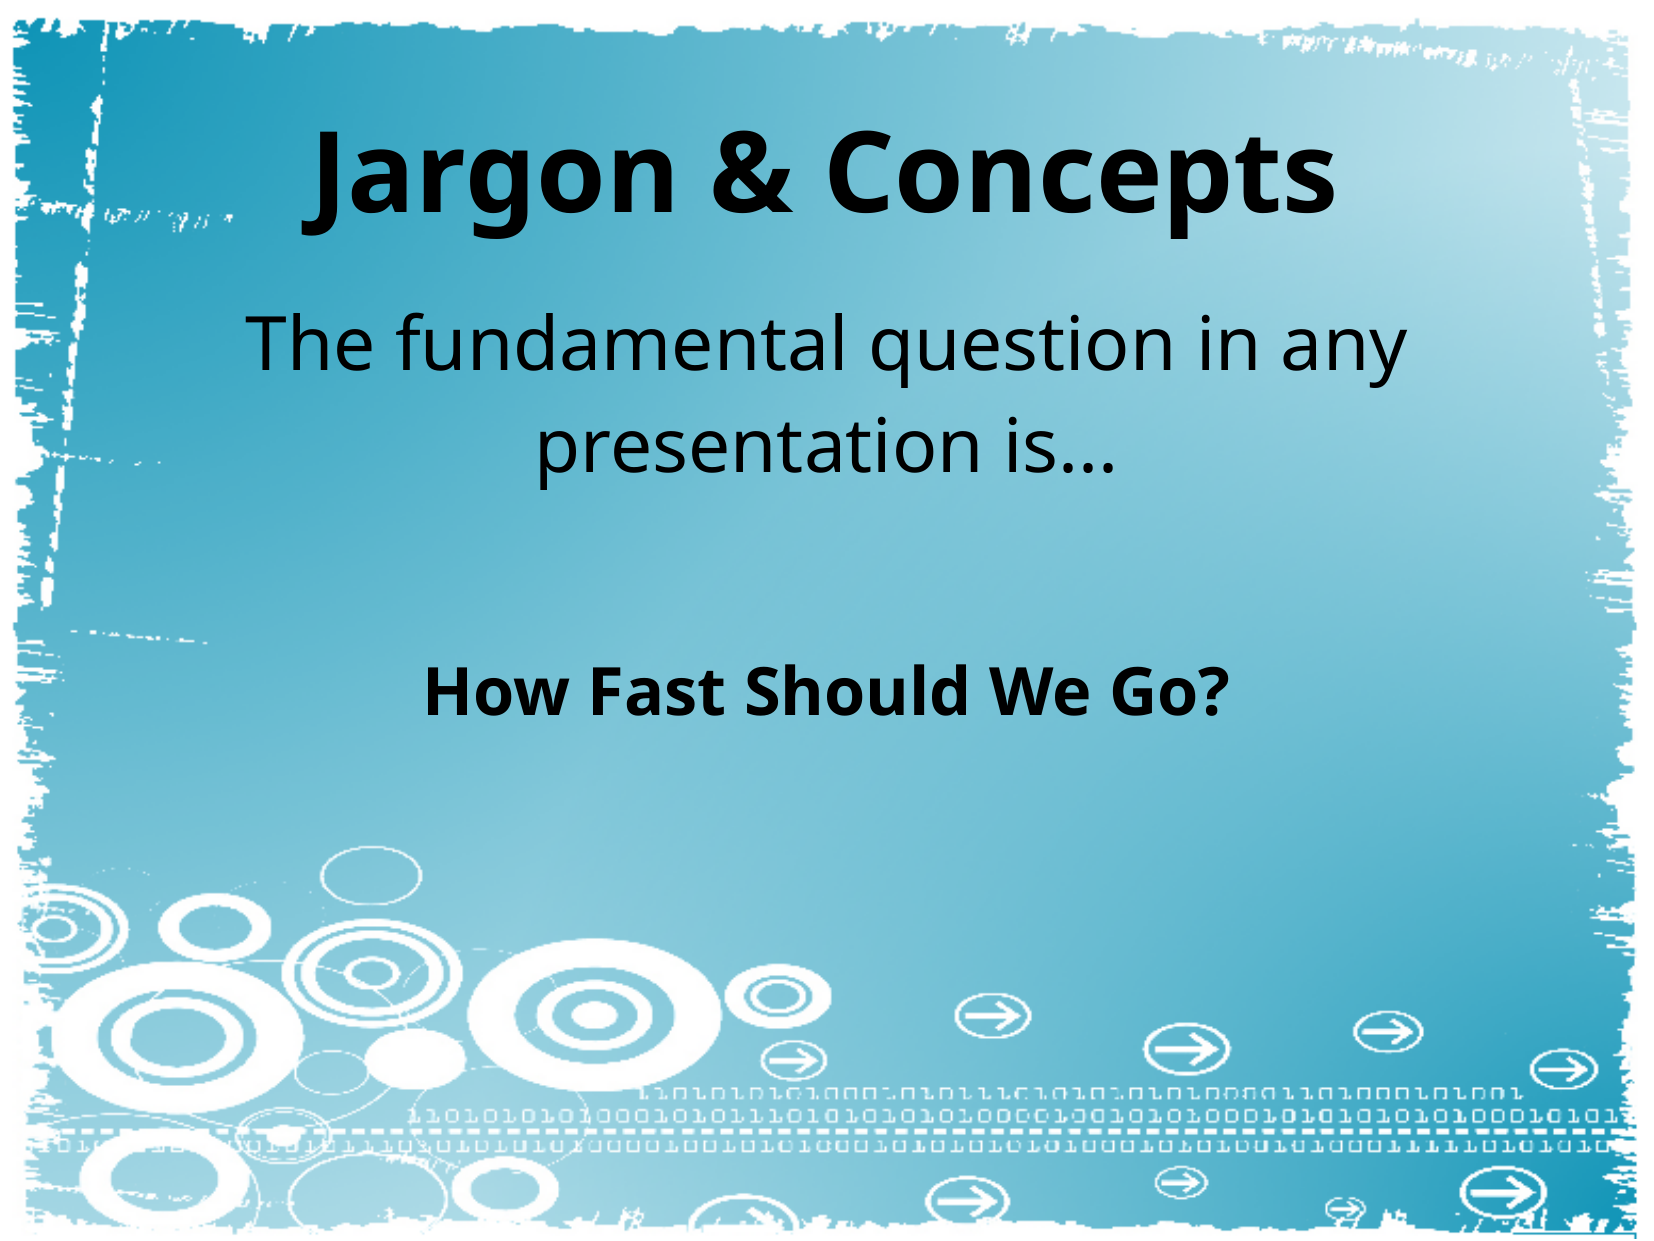

# Jargon & Concepts
The fundamental question in any presentation is...
How Fast Should We Go?